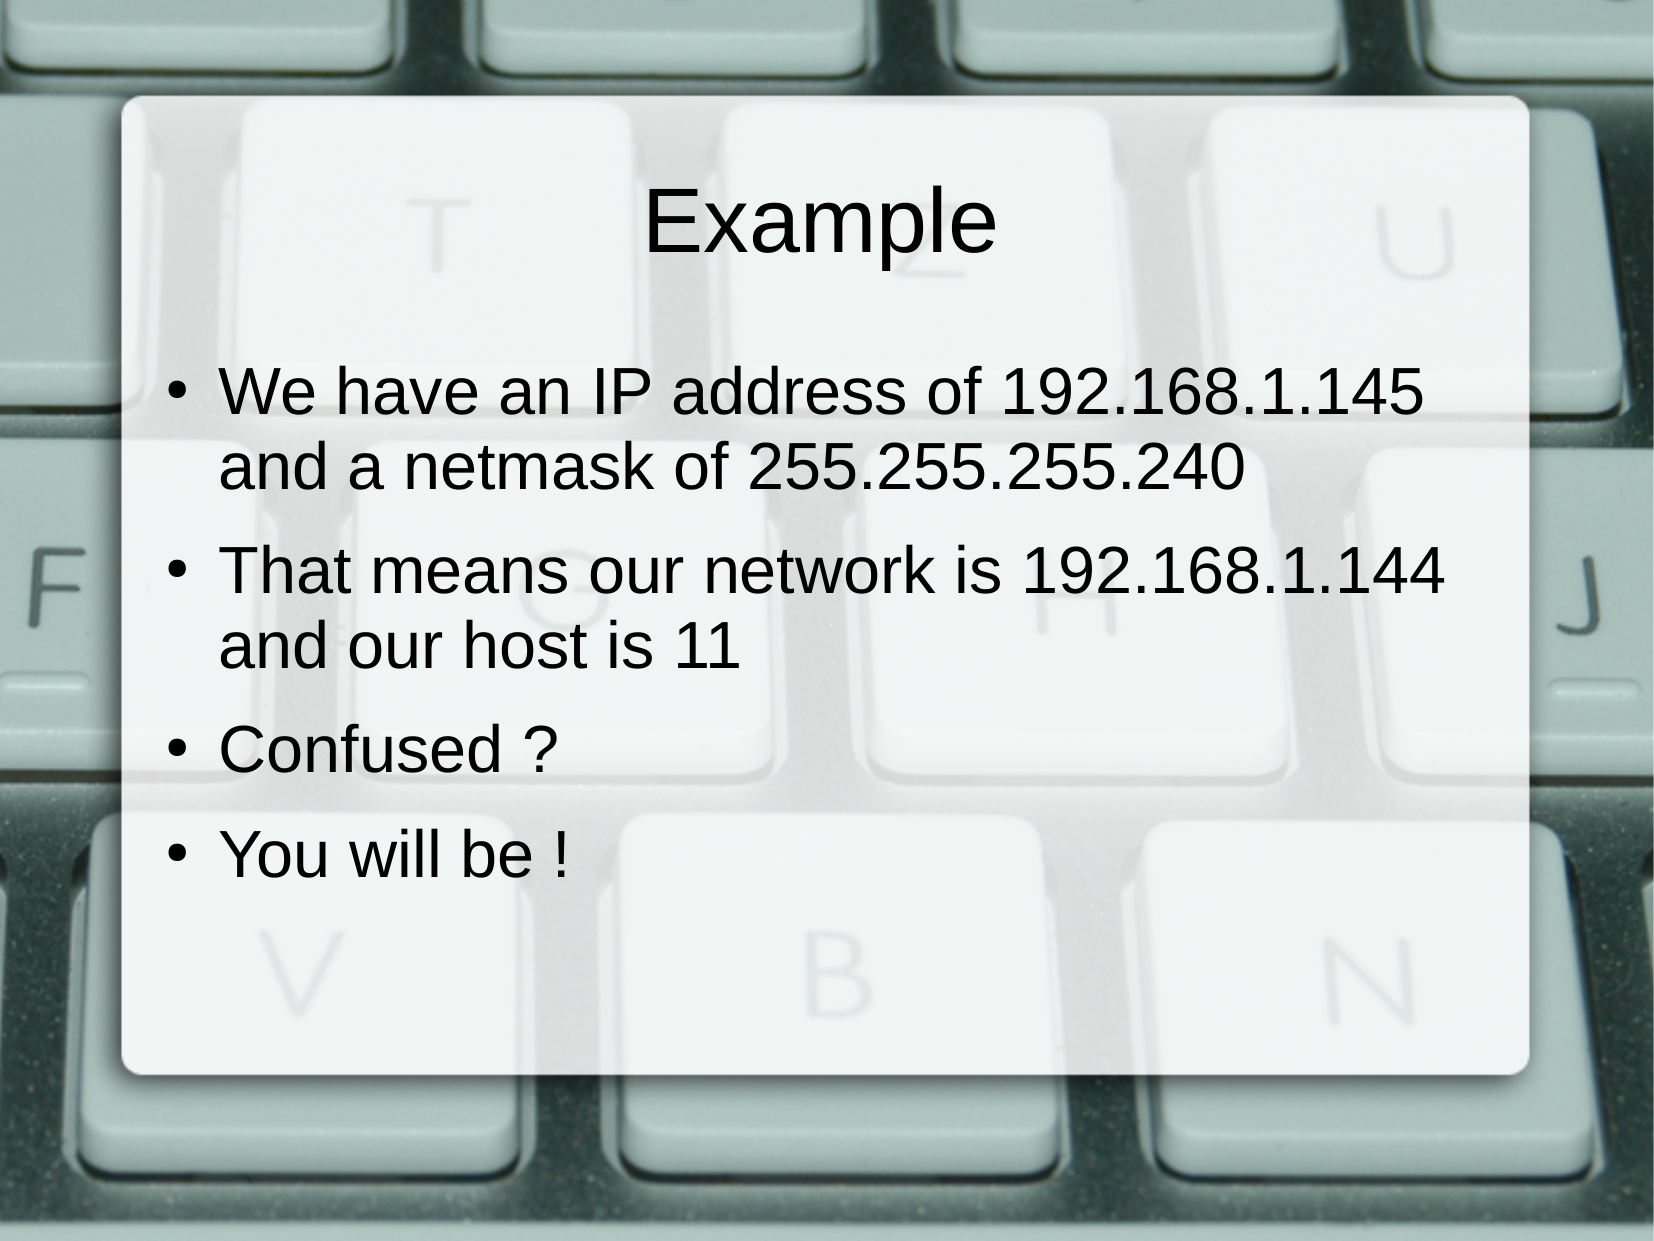

# Example
We have an IP address of 192.168.1.145 and a netmask of 255.255.255.240
That means our network is 192.168.1.144 and our host is 11
Confused ?
You will be !